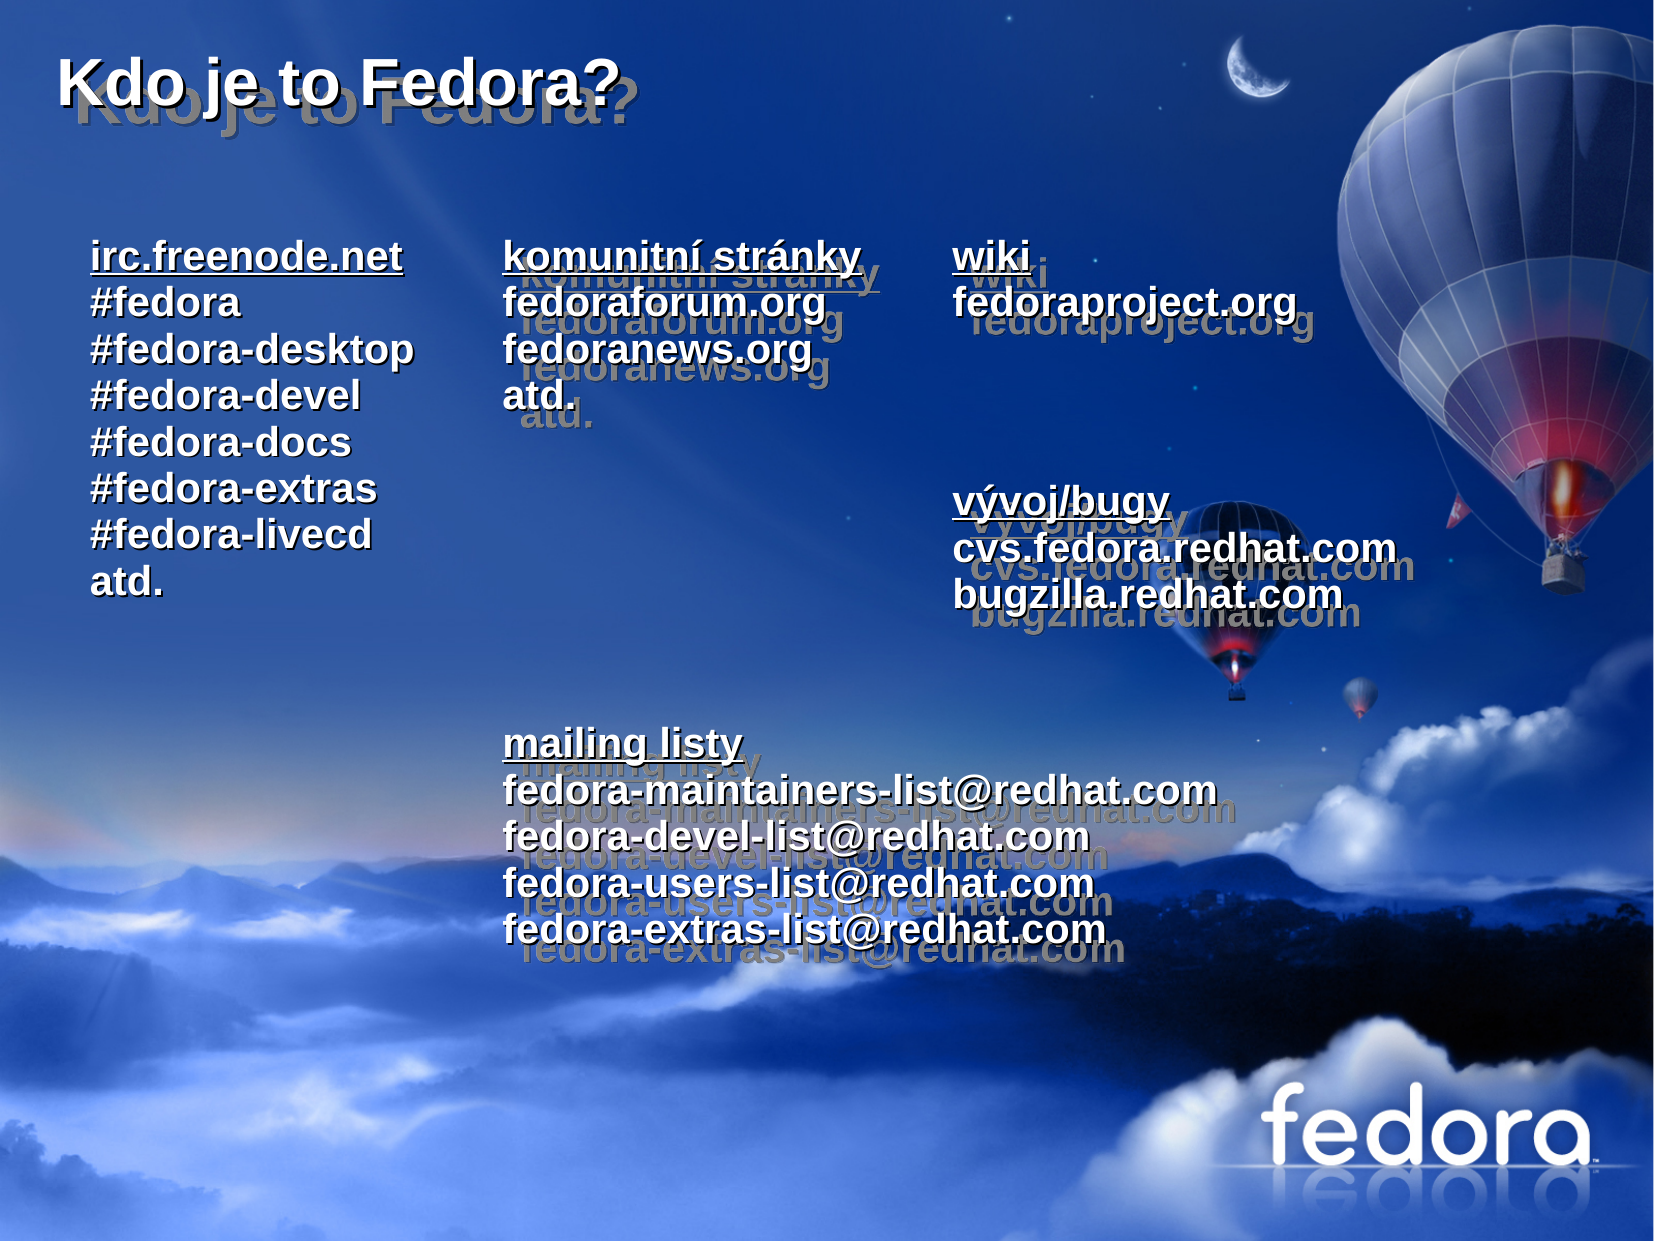

Kdo je to Fedora?
irc.freenode.net
#fedora
#fedora-desktop
#fedora-devel
#fedora-docs
#fedora-extras
#fedora-livecd
atd.
komunitní stránky
fedoraforum.org
fedoranews.org
atd.
wiki
fedoraproject.org
vývoj/bugy
cvs.fedora.redhat.com
bugzilla.redhat.com
mailing listy
fedora-maintainers-list@redhat.com
fedora-devel-list@redhat.com
fedora-users-list@redhat.com
fedora-extras-list@redhat.com